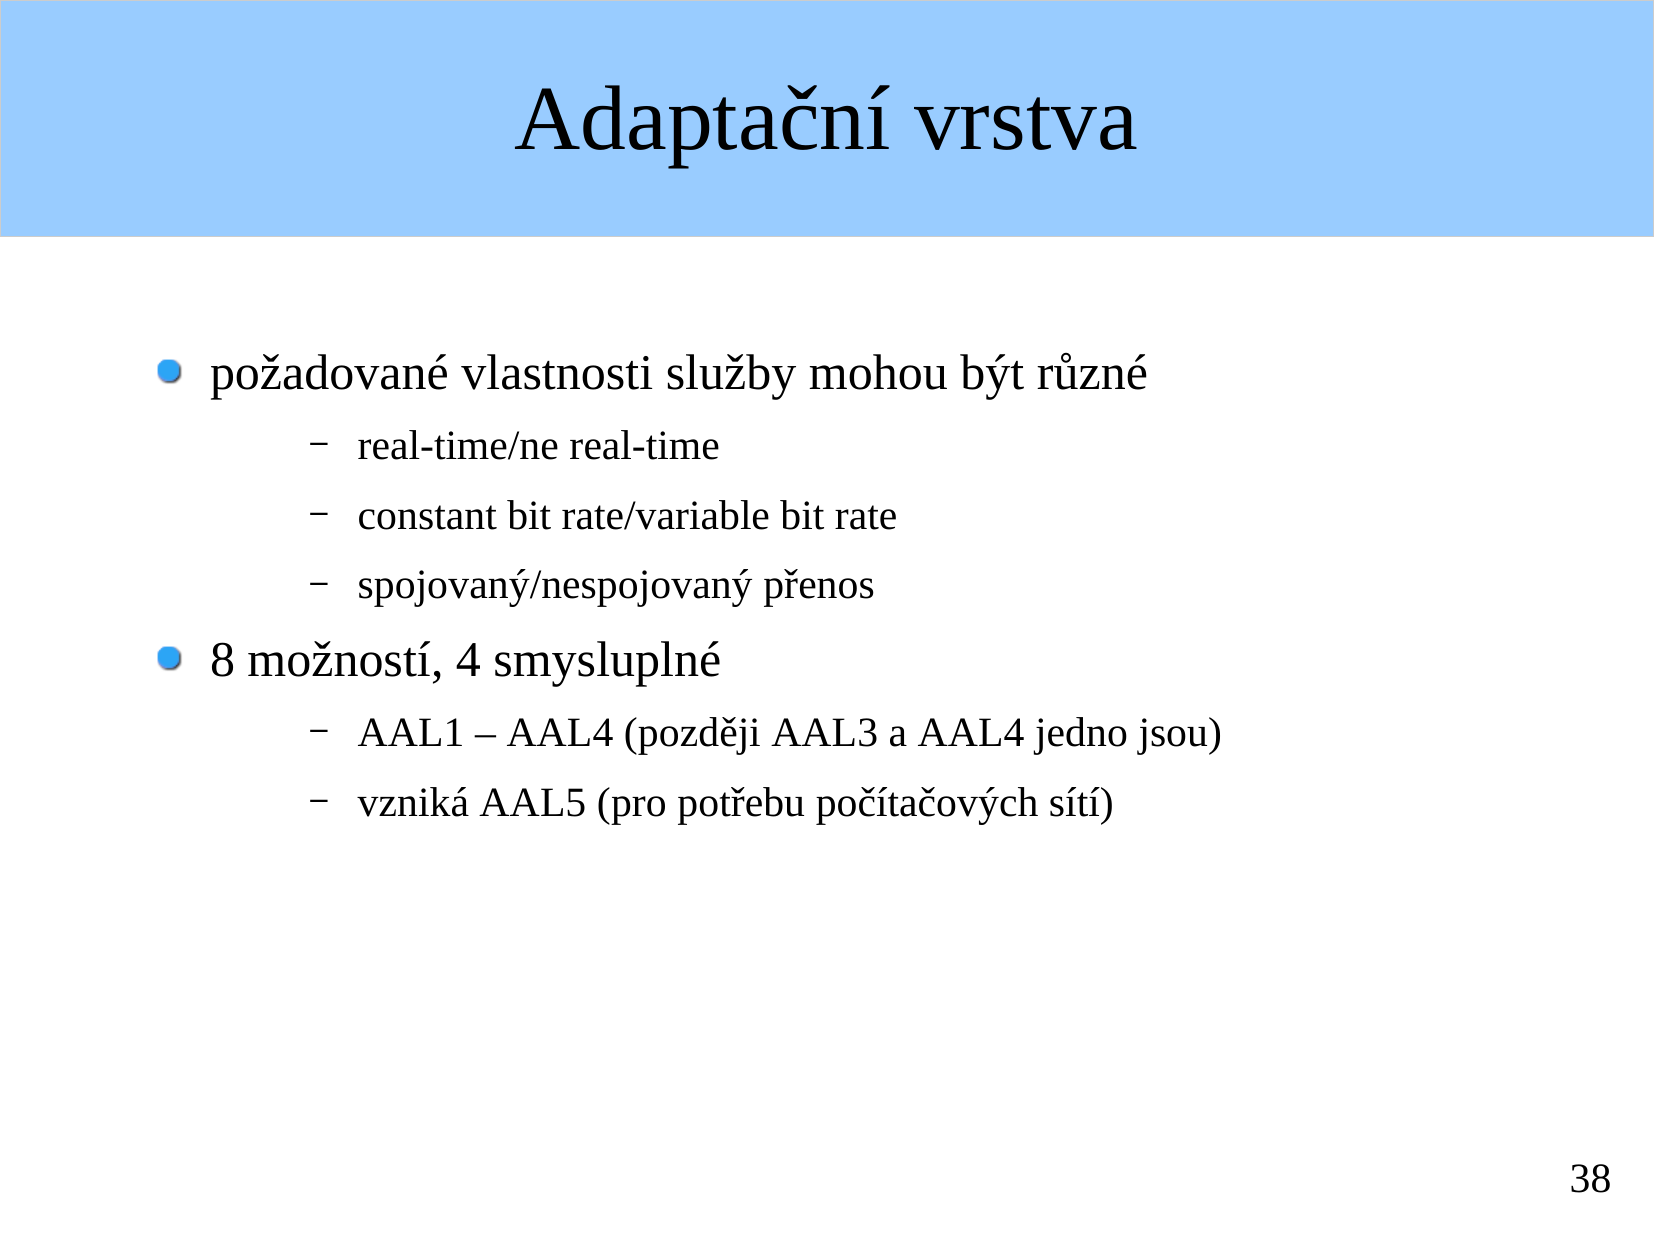

# Adaptační vrstva
požadované vlastnosti služby mohou být různé
real-time/ne real-time
constant bit rate/variable bit rate
spojovaný/nespojovaný přenos
8 možností, 4 smysluplné
AAL1 – AAL4 (později AAL3 a AAL4 jedno jsou)
vzniká AAL5 (pro potřebu počítačových sítí)